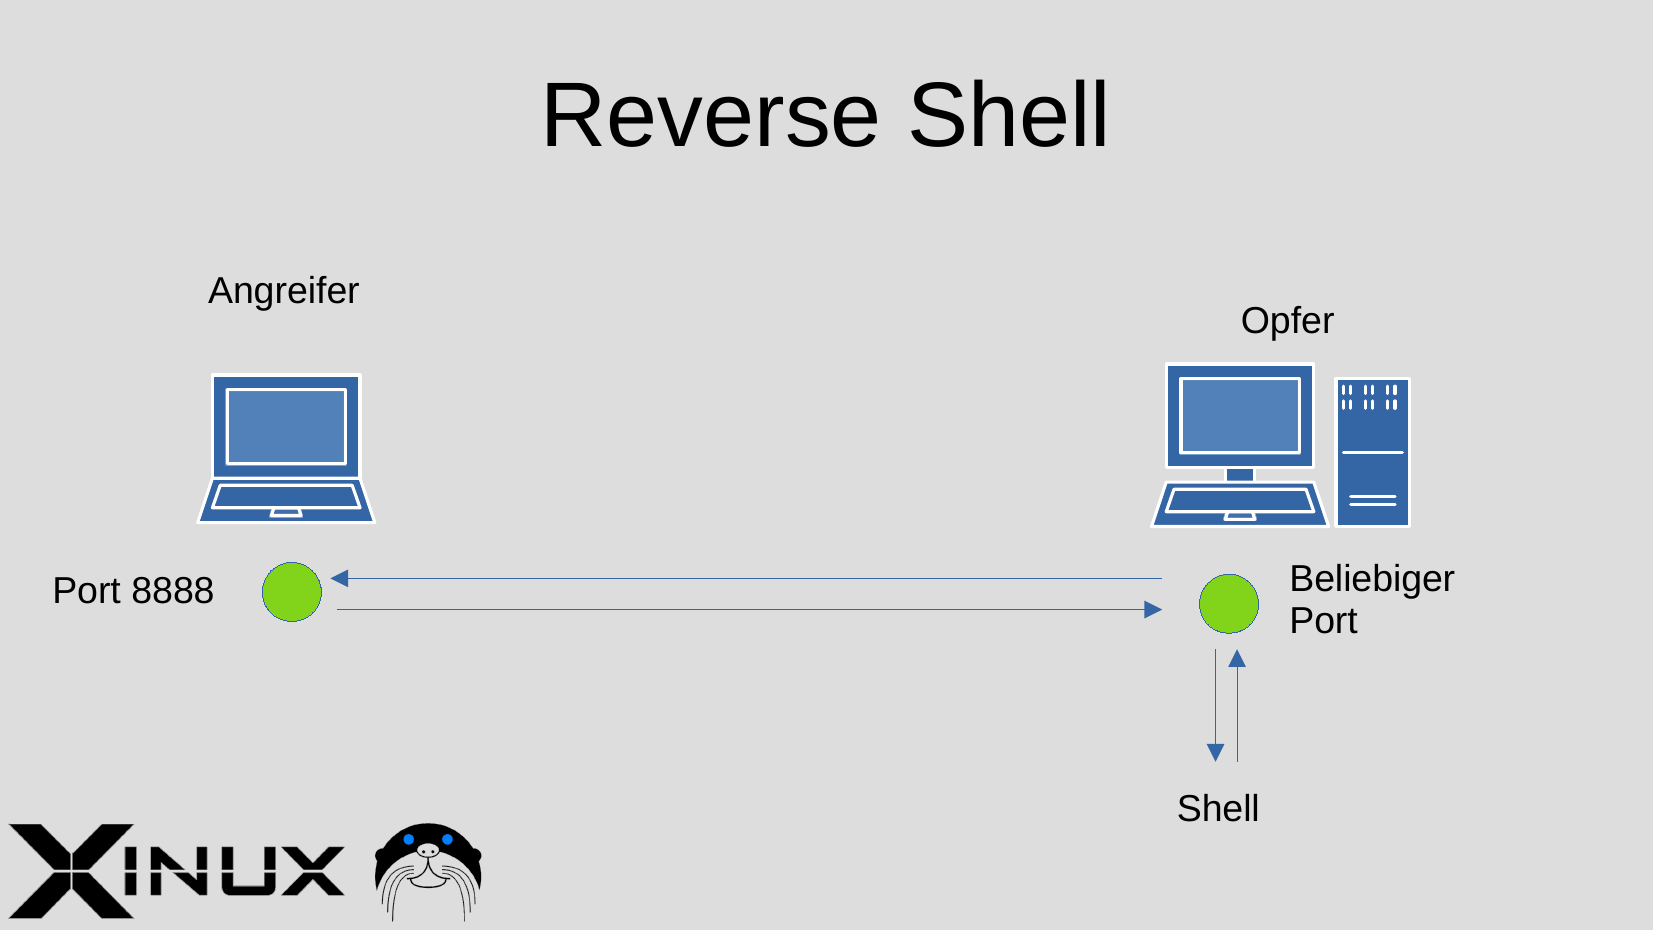

# Reverse Shell
Angreifer
Opfer
Beliebiger
Port
Port 8888
Shell